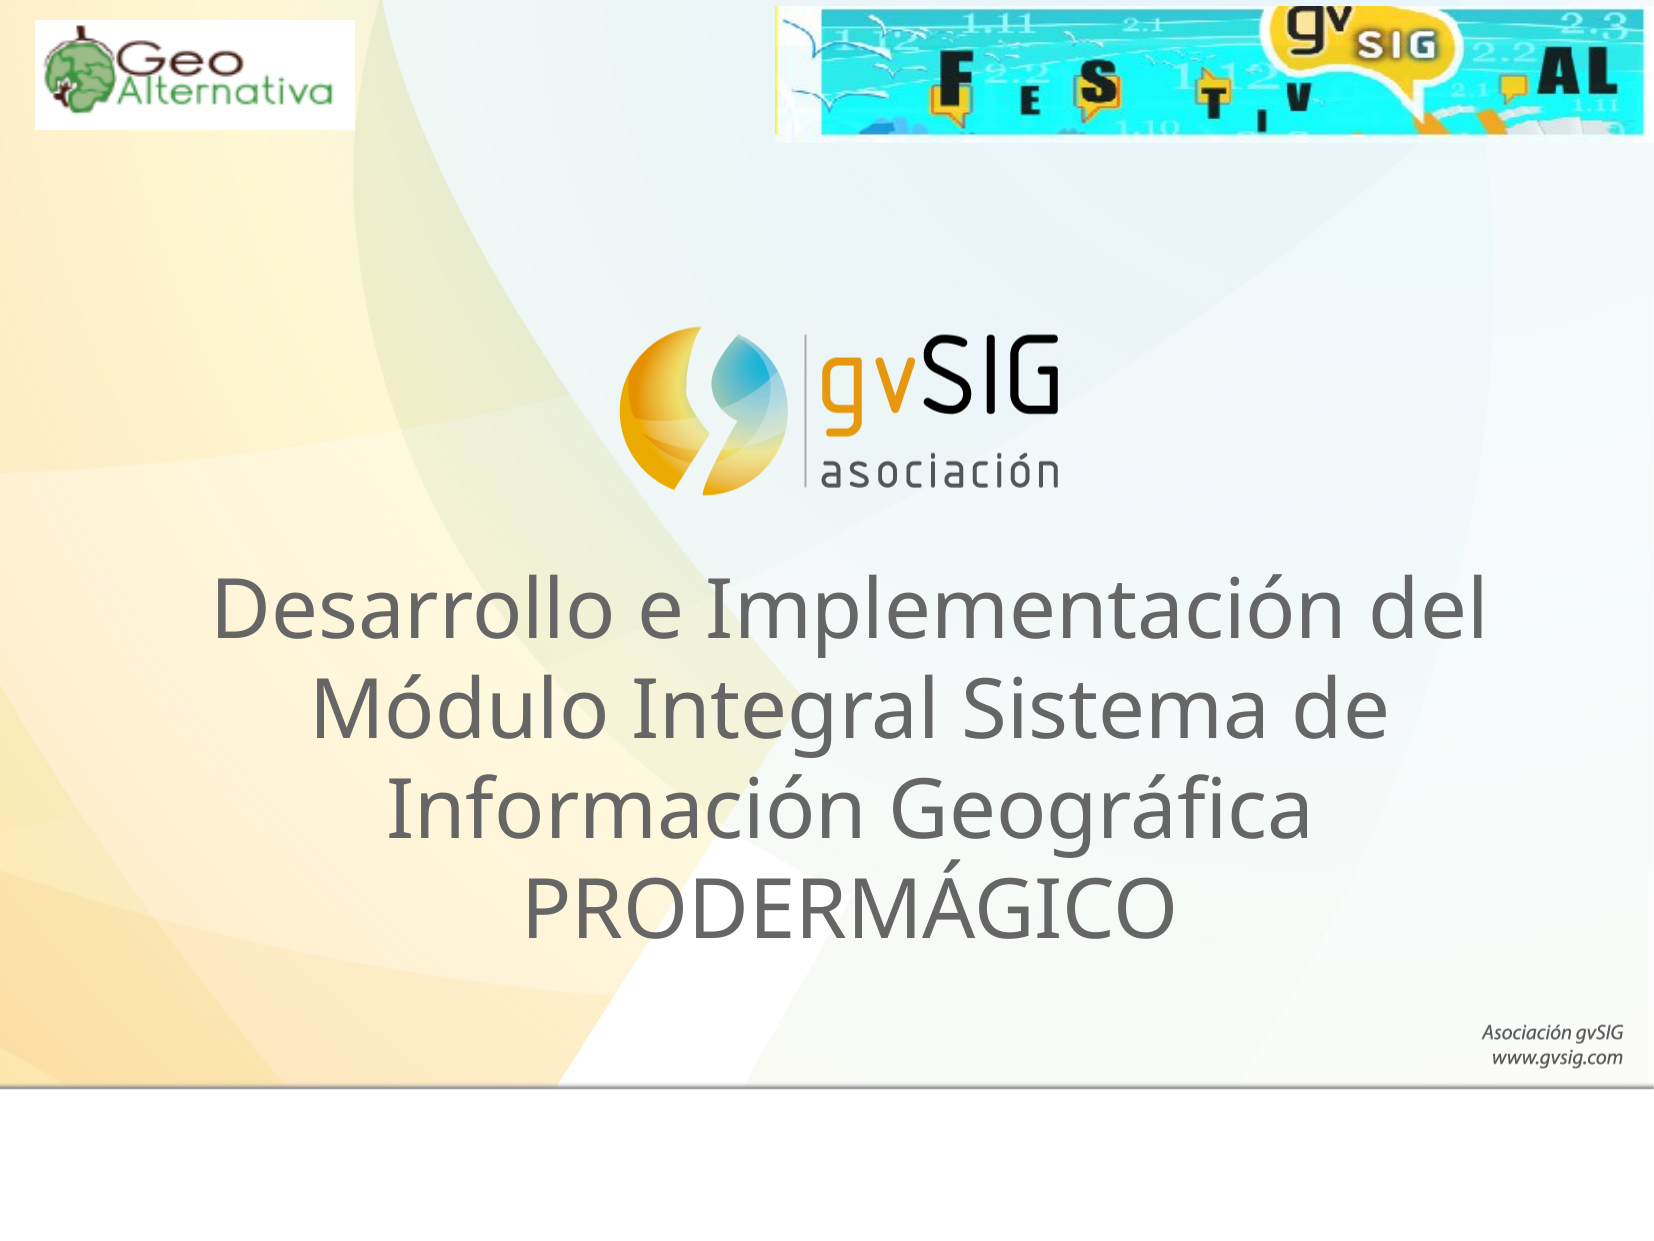

Desarrollo e Implementación del Módulo Integral Sistema de Información Geográfica PRODERMÁGICO